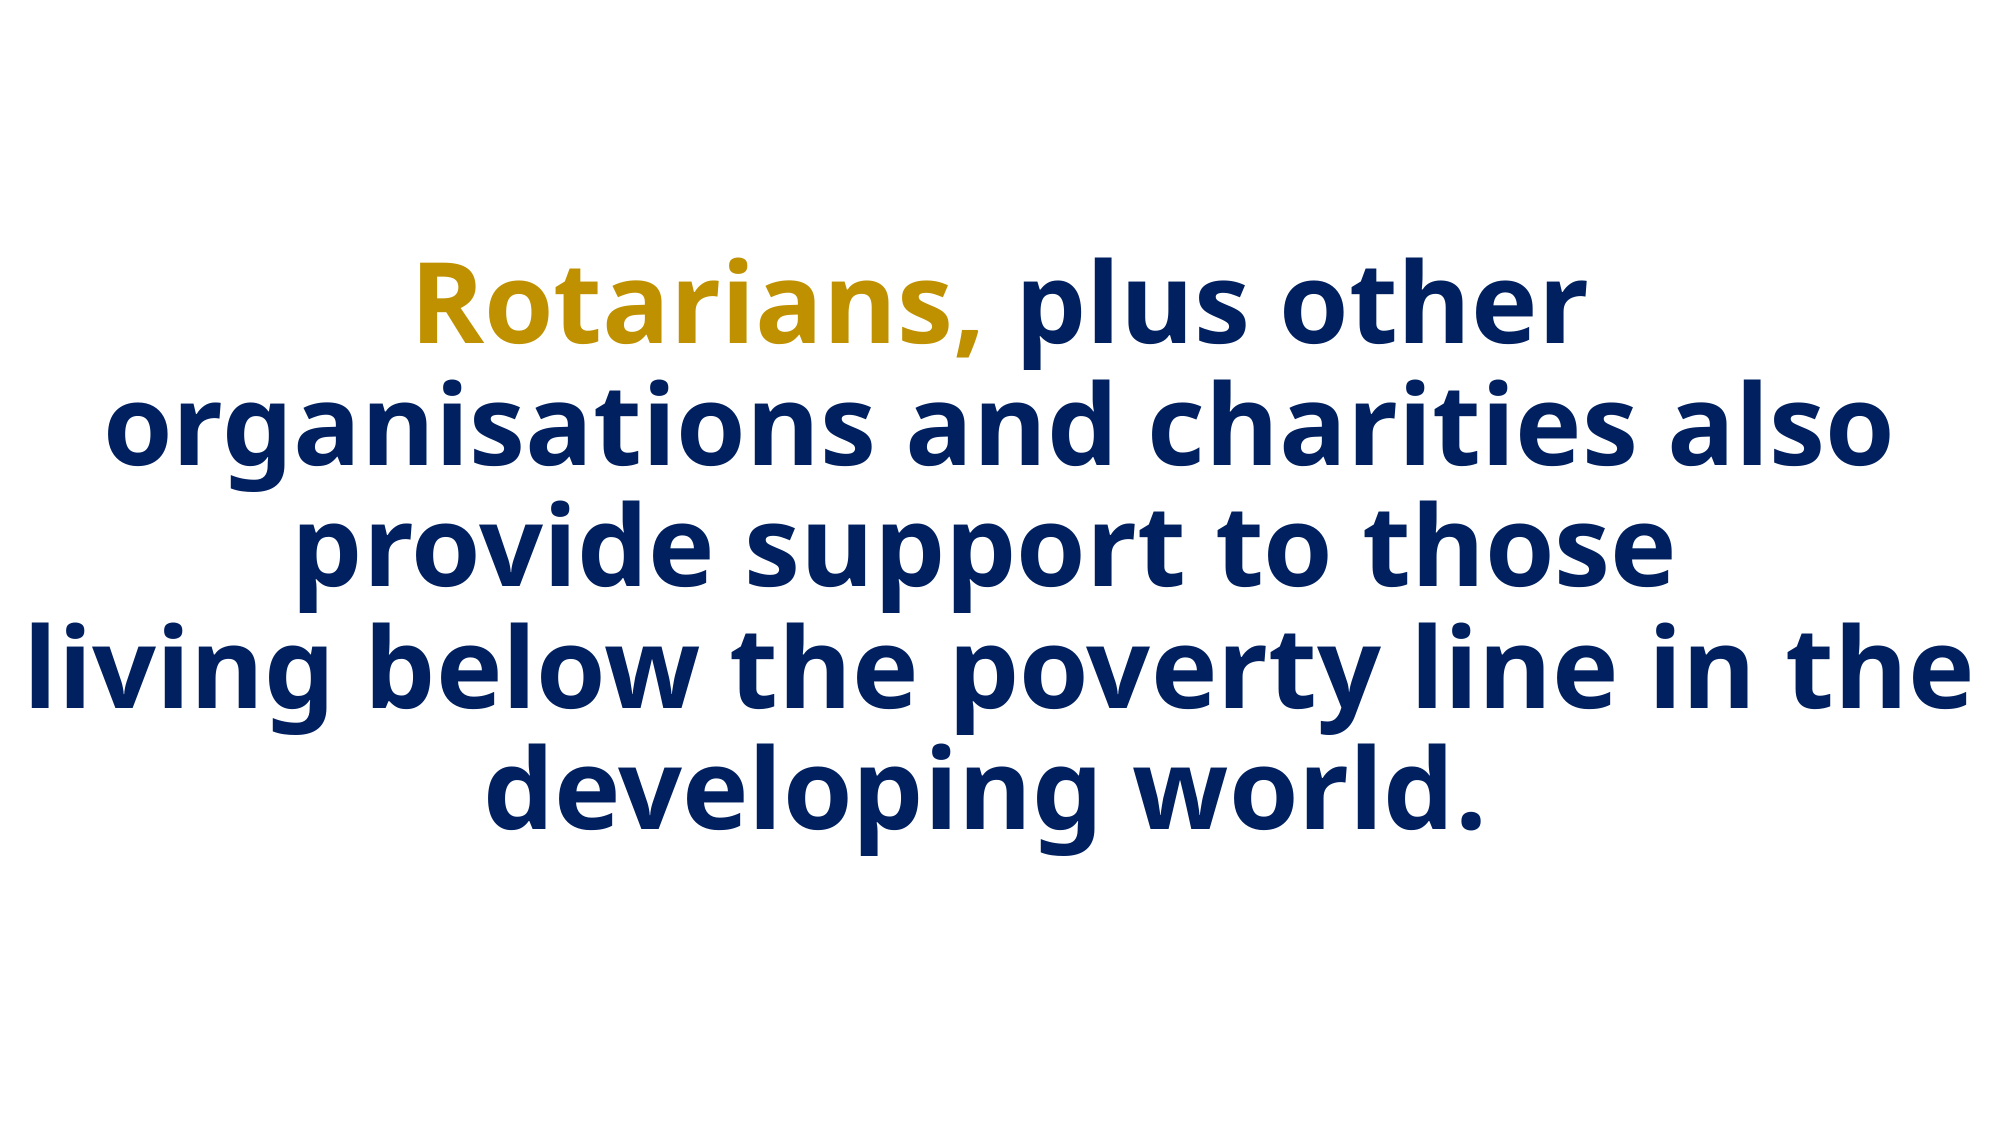

# Rotarians, plus other organisations and charities also provide support to those living below the poverty line in the developing world.